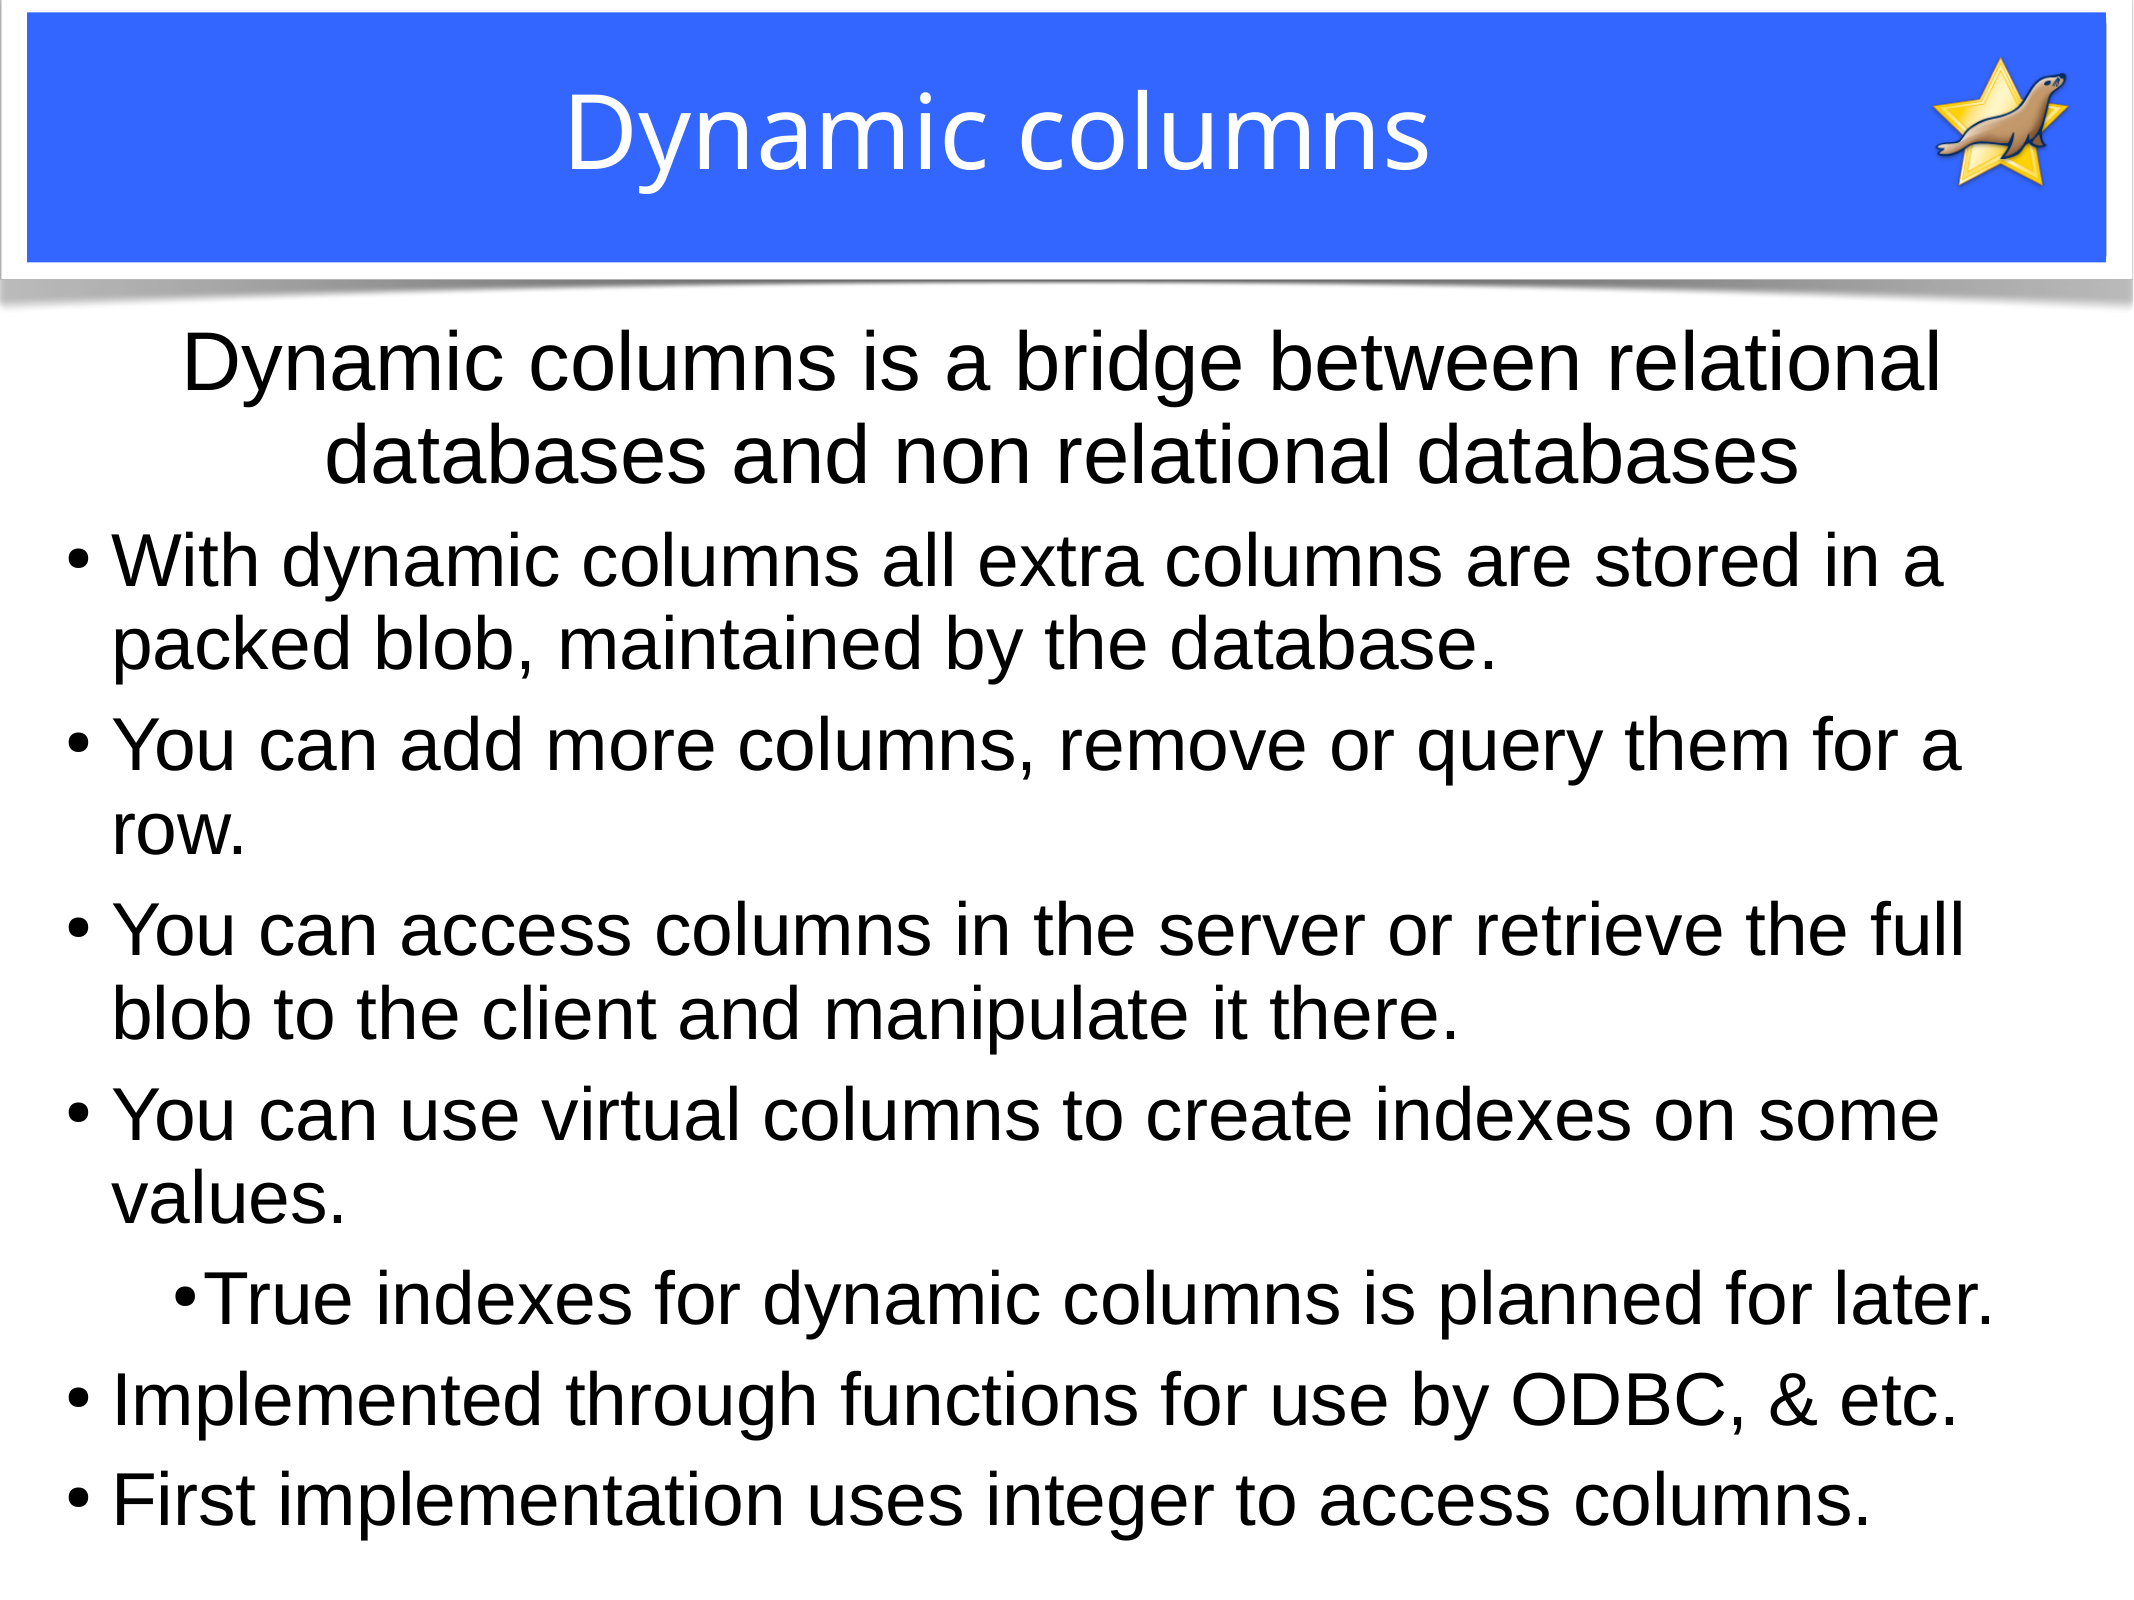

# Dynamic columns
Dynamic columns is a bridge between relational databases and non relational databases
With dynamic columns all extra columns are stored in a packed blob, maintained by the database.
You can add more columns, remove or query them for a row.
You can access columns in the server or retrieve the full blob to the client and manipulate it there.
You can use virtual columns to create indexes on some values.
True indexes for dynamic columns is planned for later.
Implemented through functions for use by ODBC, & etc.
First implementation uses integer to access columns.